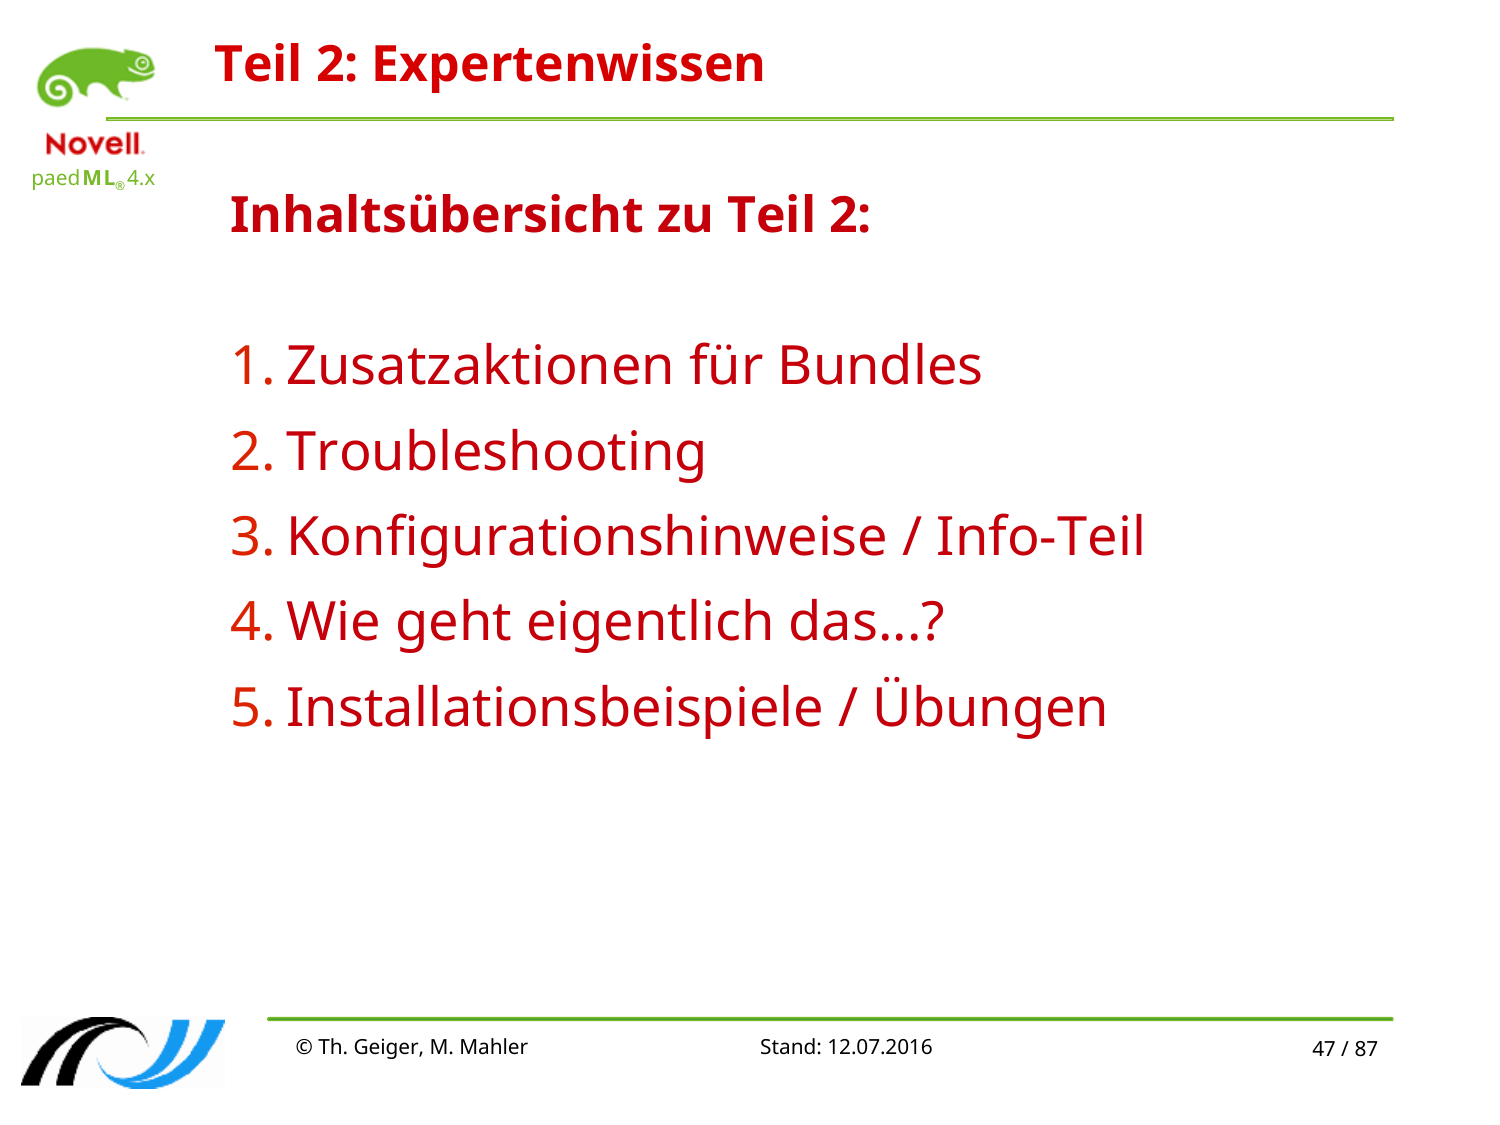

# Teil 2: Expertenwissen
Inhaltsübersicht zu Teil 2:
Zusatzaktionen für Bundles
Troubleshooting
Konfigurationshinweise / Info-Teil
Wie geht eigentlich das...?
Installationsbeispiele / Übungen
© Th. Geiger, M. Mahler
12.07.2016
47